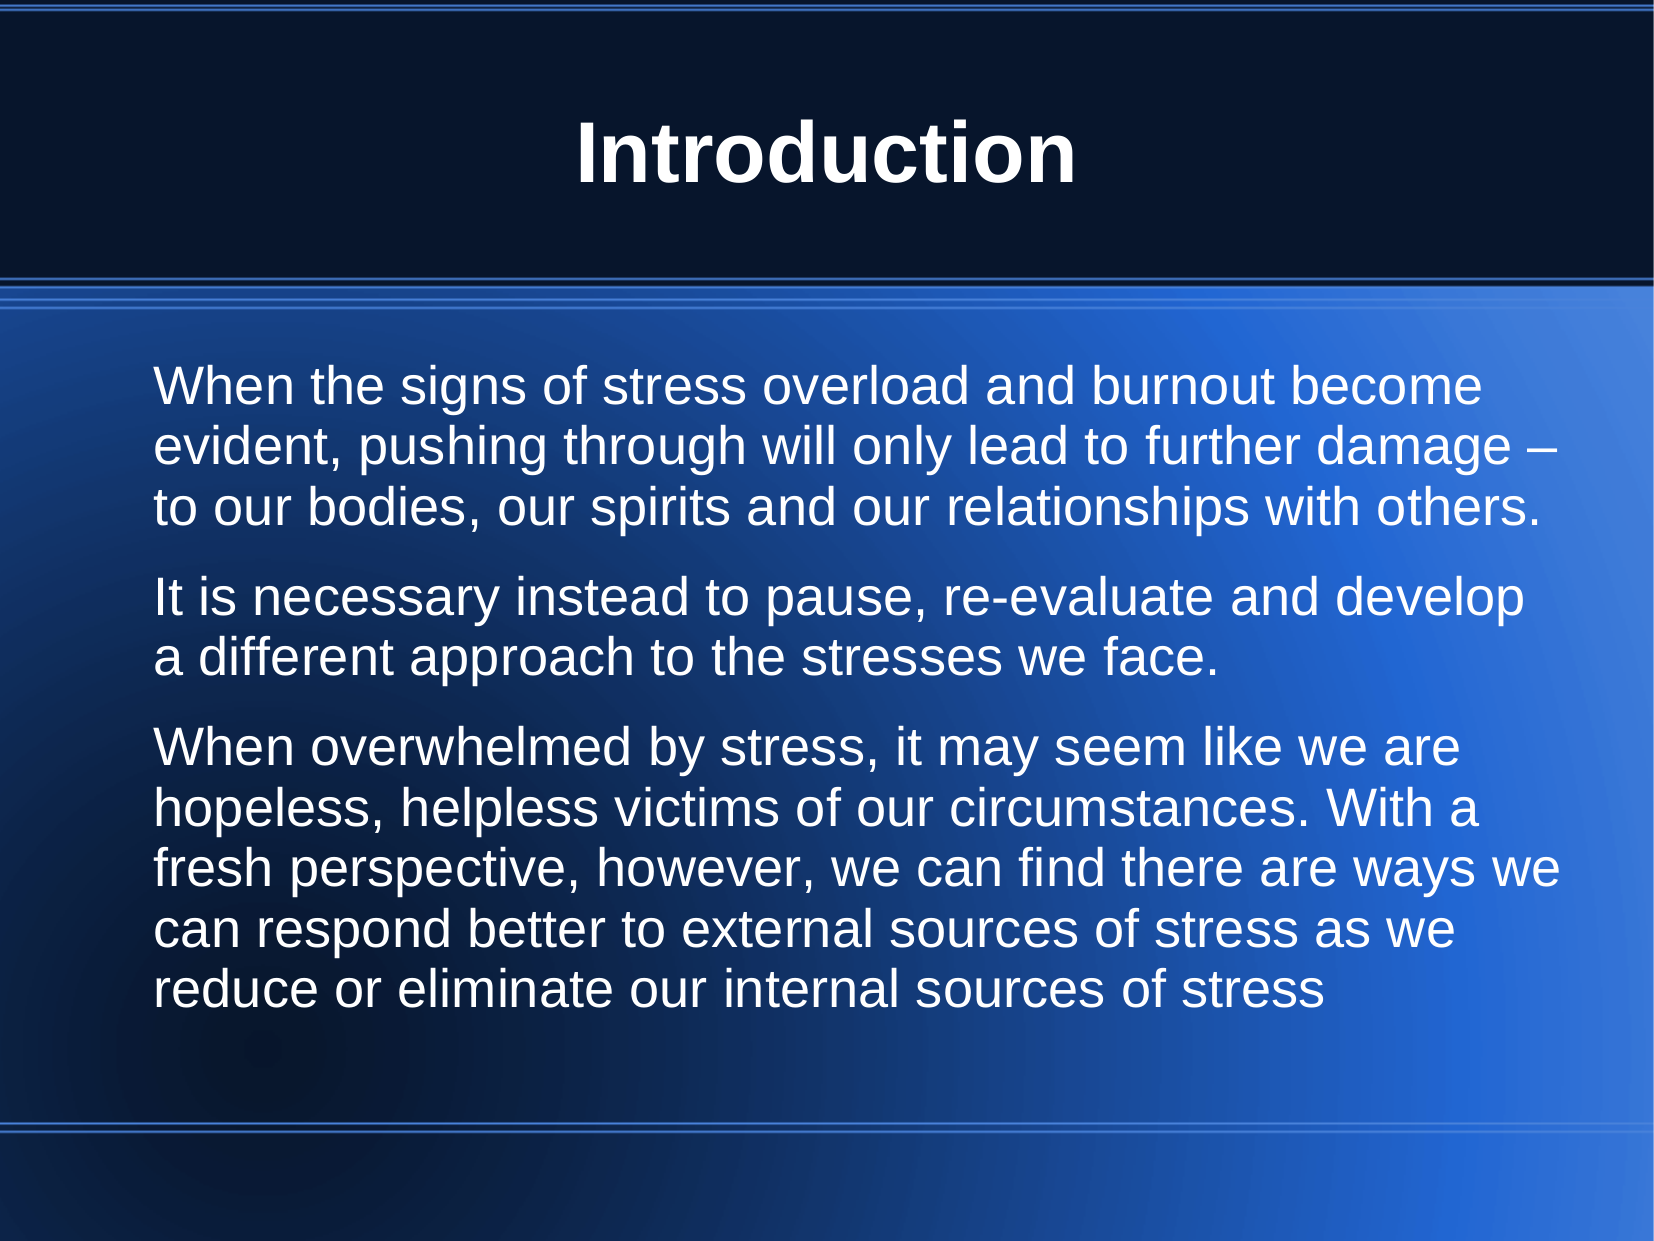

# Introduction
When the signs of stress overload and burnout become evident, pushing through will only lead to further damage – to our bodies, our spirits and our relationships with others.
It is necessary instead to pause, re-evaluate and develop a different approach to the stresses we face.
When overwhelmed by stress, it may seem like we are hopeless, helpless victims of our circumstances. With a fresh perspective, however, we can find there are ways we can respond better to external sources of stress as we reduce or eliminate our internal sources of stress